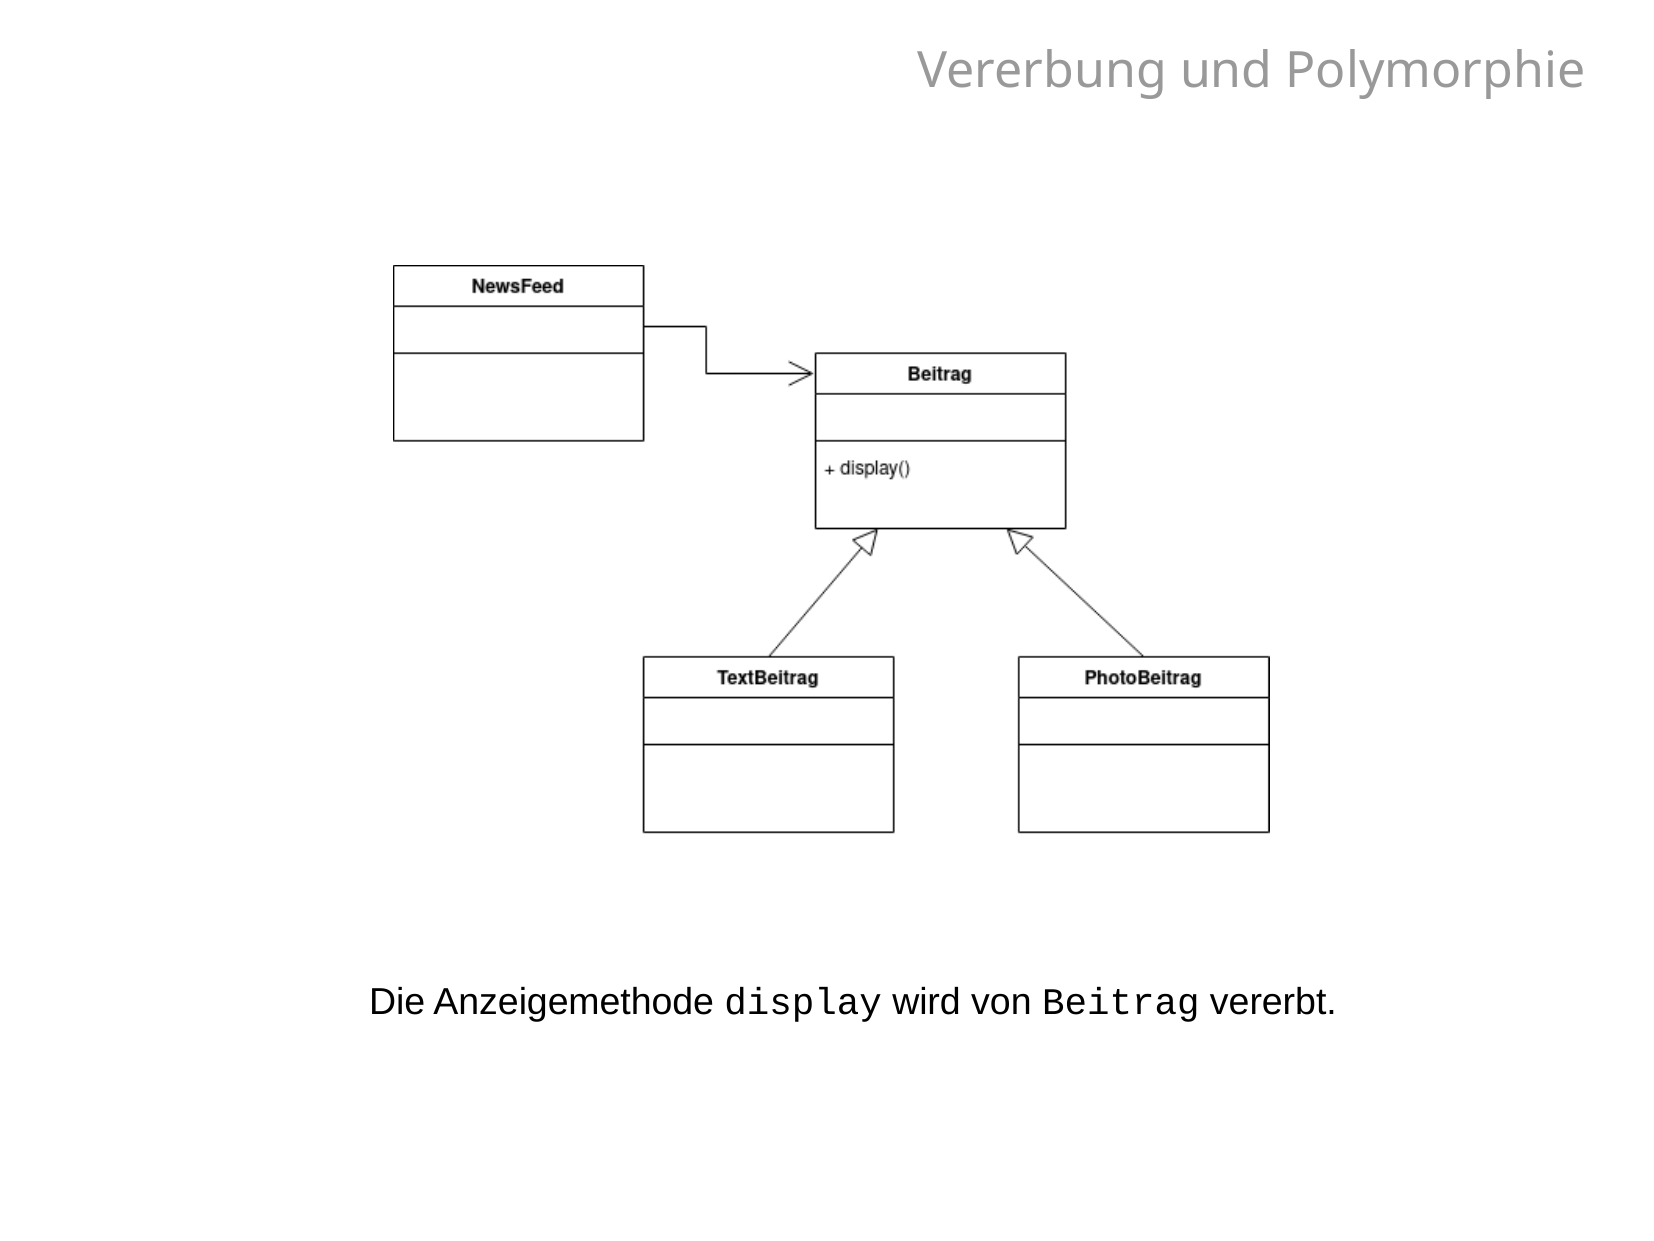

Vererbung und Polymorphie
Die Anzeigemethode display wird von Beitrag vererbt.